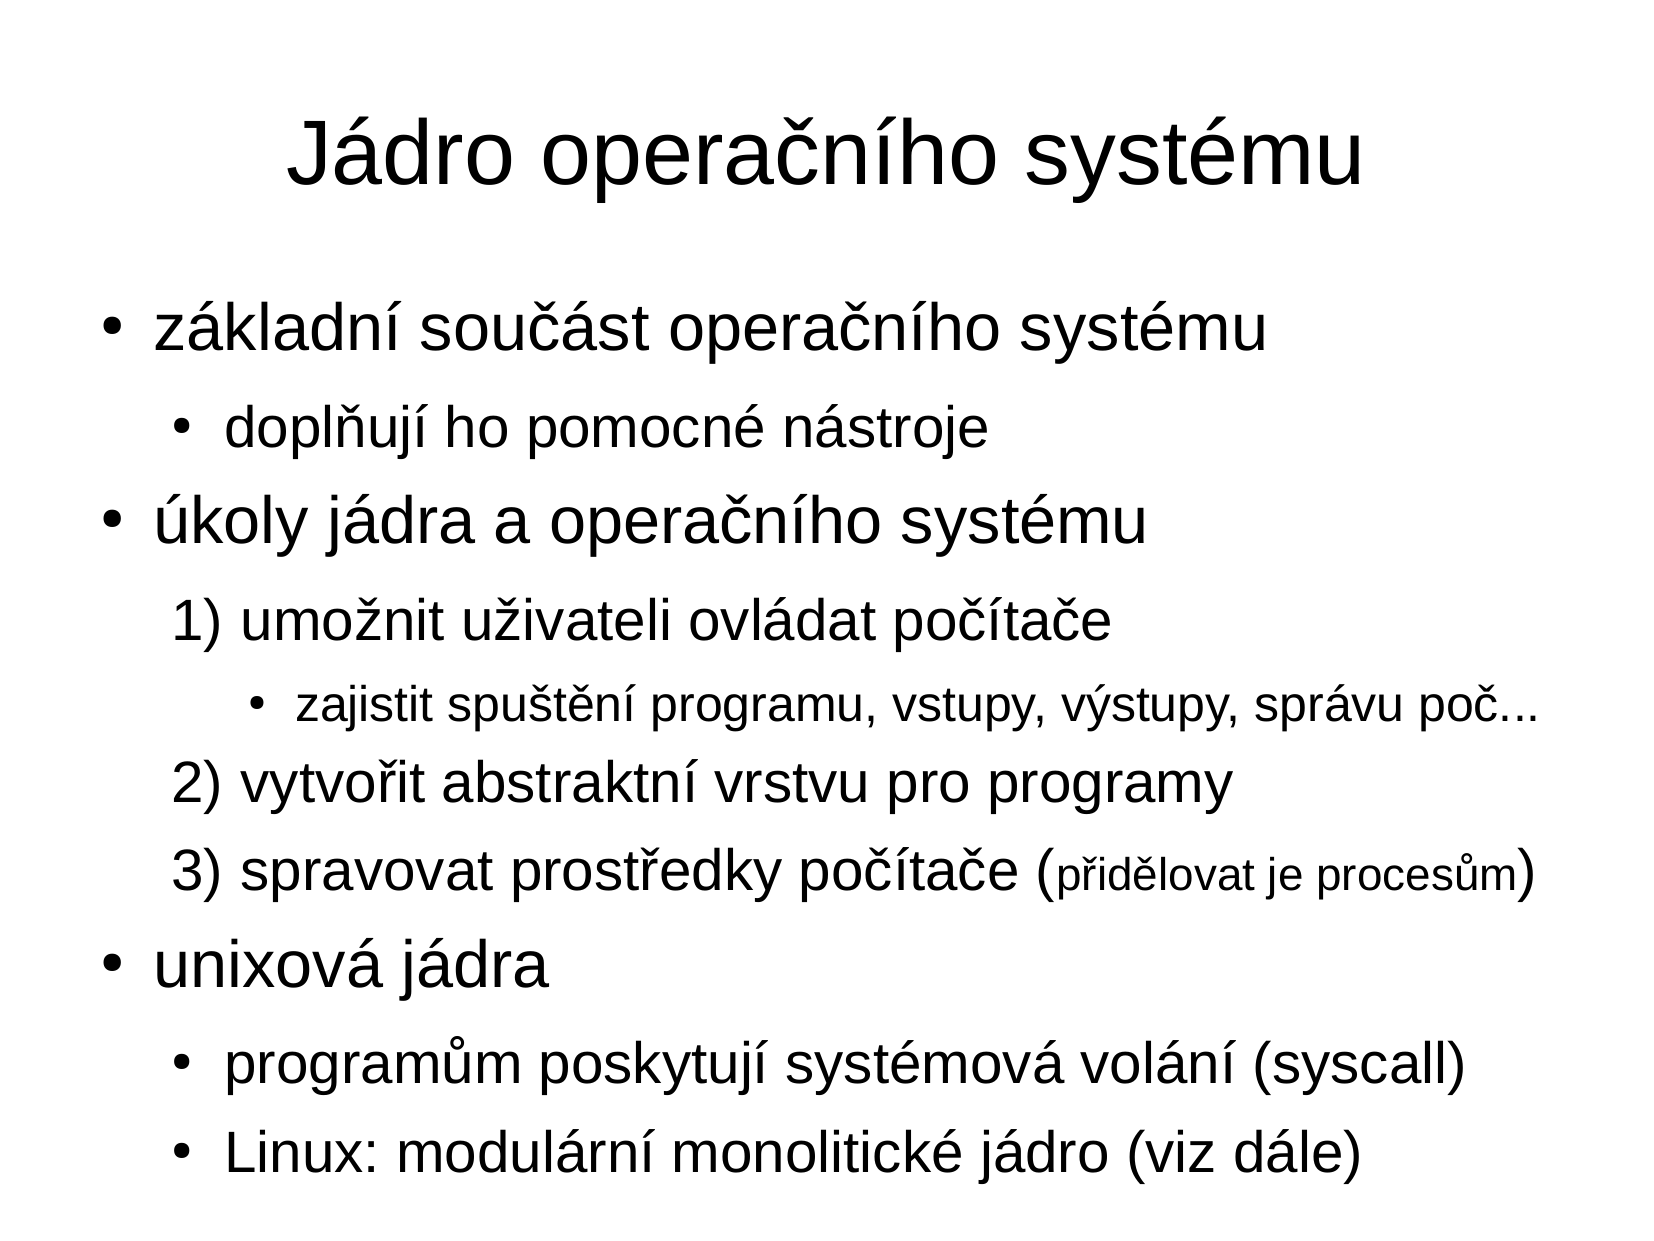

# Jádro operačního systému
základní součást operačního systému
doplňují ho pomocné nástroje
úkoly jádra a operačního systému
 umožnit uživateli ovládat počítače
zajistit spuštění programu, vstupy, výstupy, správu poč...
 vytvořit abstraktní vrstvu pro programy
 spravovat prostředky počítače (přidělovat je procesům)
unixová jádra
programům poskytují systémová volání (syscall)
Linux: modulární monolitické jádro (viz dále)